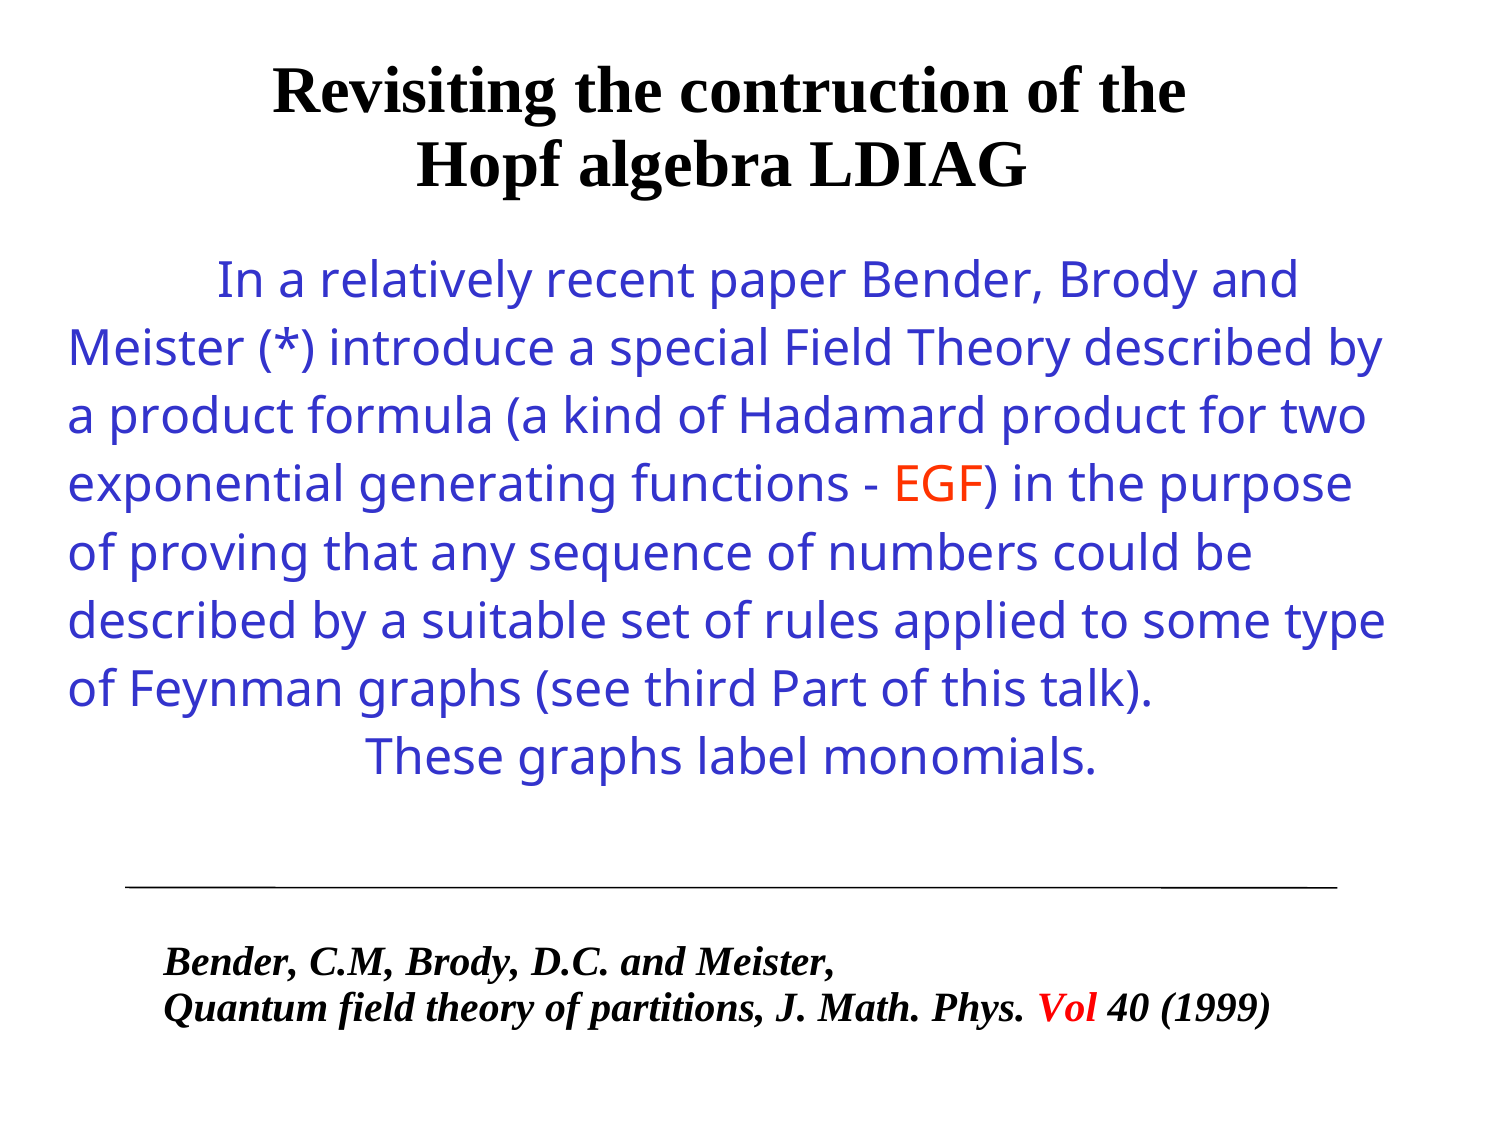

Revisiting the contruction of the
Hopf algebra LDIAG
	In a relatively recent paper Bender, Brody and
Meister (*) introduce a special Field Theory described by a product formula (a kind of Hadamard product for two exponential generating functions - EGF) in the purpose of proving that any sequence of numbers could be described by a suitable set of rules applied to some type of Feynman graphs (see third Part of this talk).
These graphs label monomials.
Bender, C.M, Brody, D.C. and Meister,
Quantum field theory of partitions, J. Math. Phys. Vol 40 (1999)